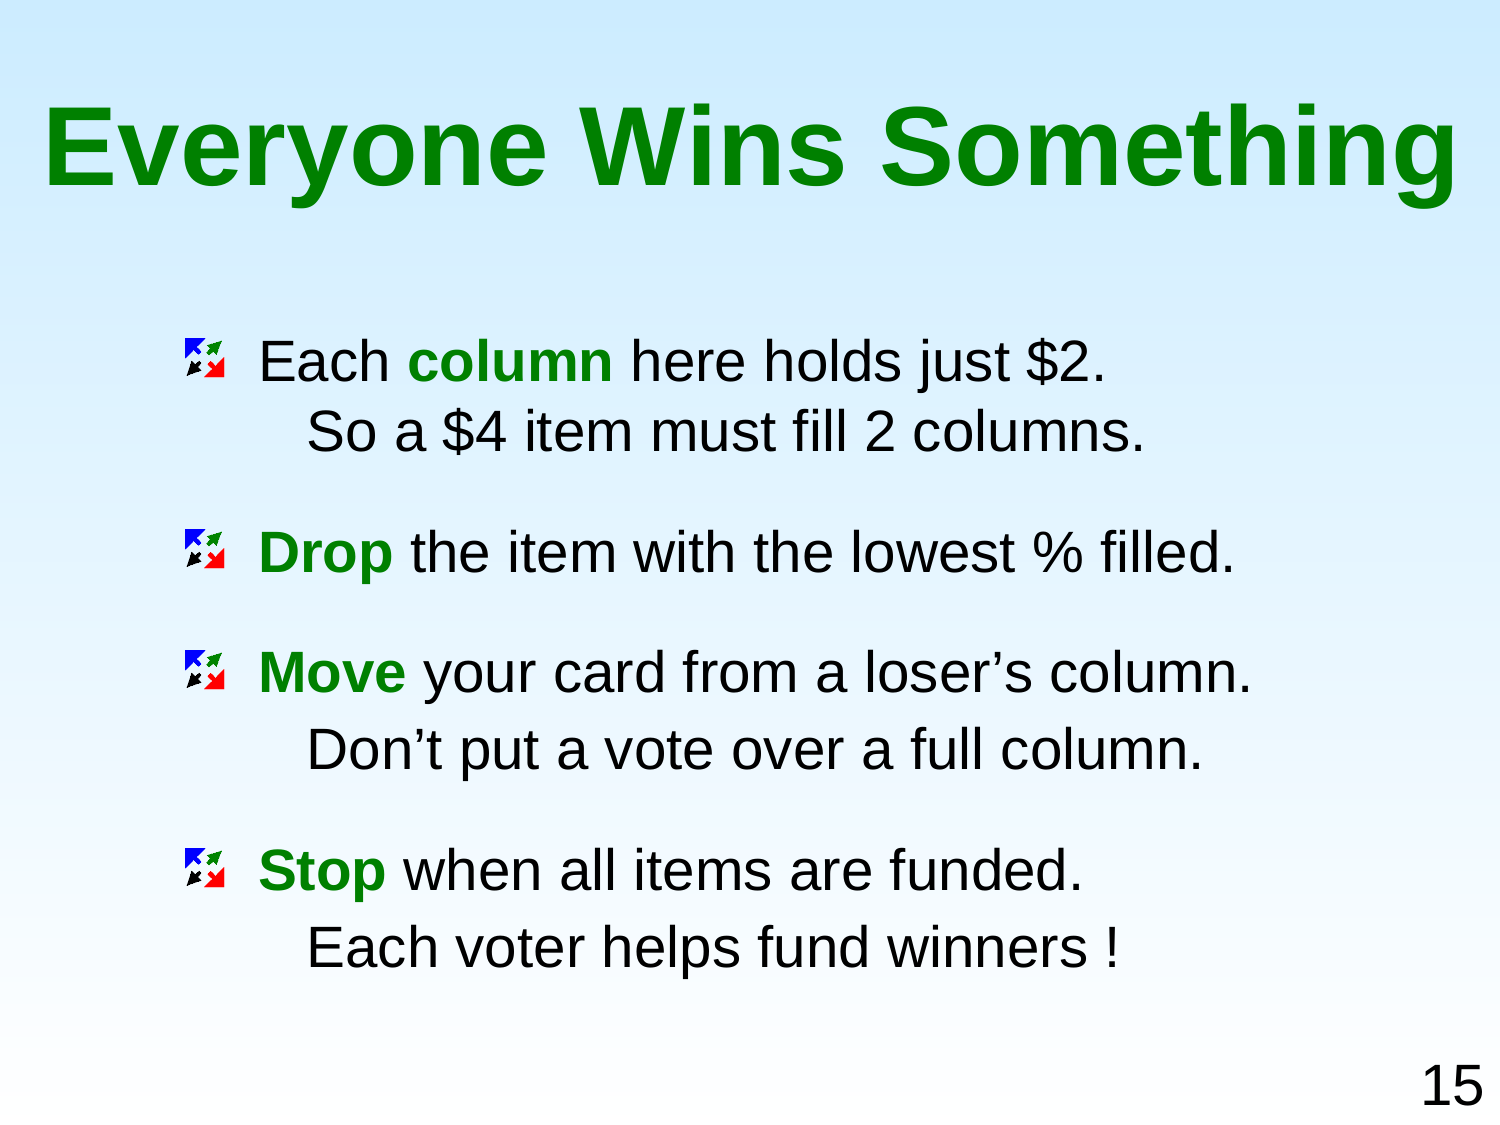

# Everyone Wins Something
Each column here holds just $2.
 So a $4 item must fill 2 columns.
Drop the item with the lowest % filled.
Move your card from a loser’s column.
 Don’t put a vote over a full column.
Stop when all items are funded.
 Each voter helps fund winners !